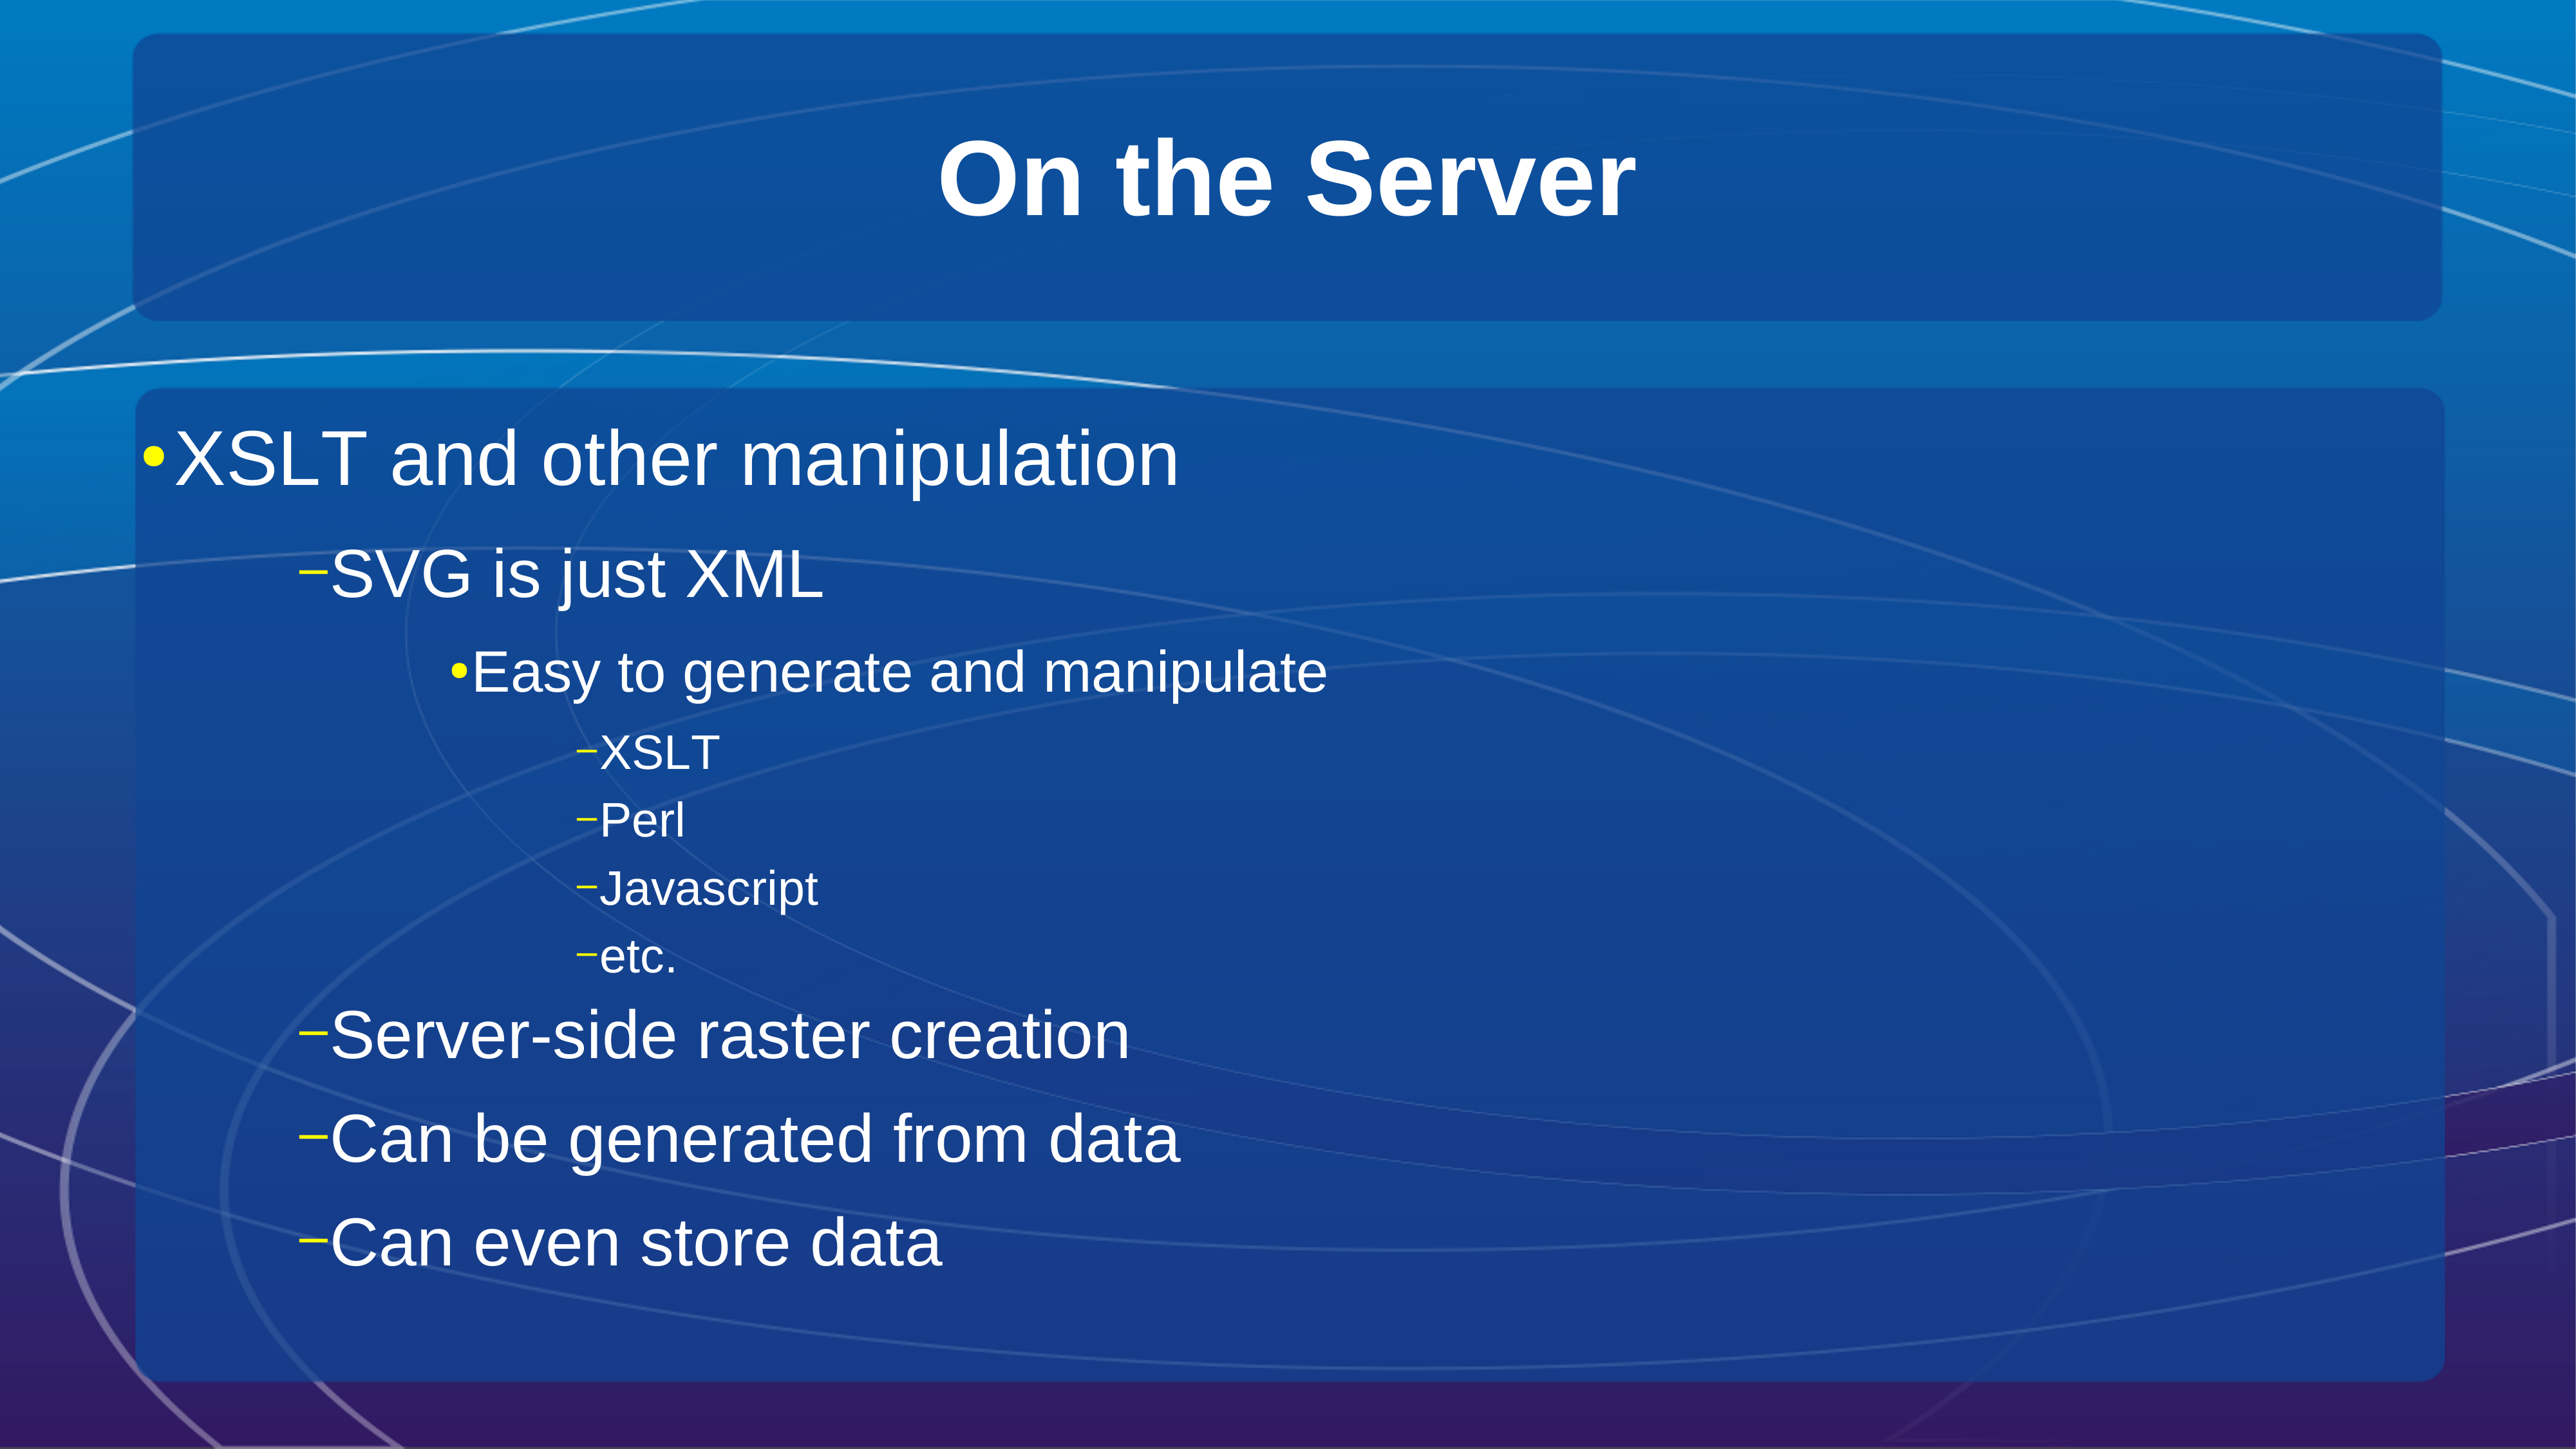

# On the Server
XSLT and other manipulation
SVG is just XML
Easy to generate and manipulate
XSLT
Perl
Javascript
etc.
Server-side raster creation
Can be generated from data
Can even store data